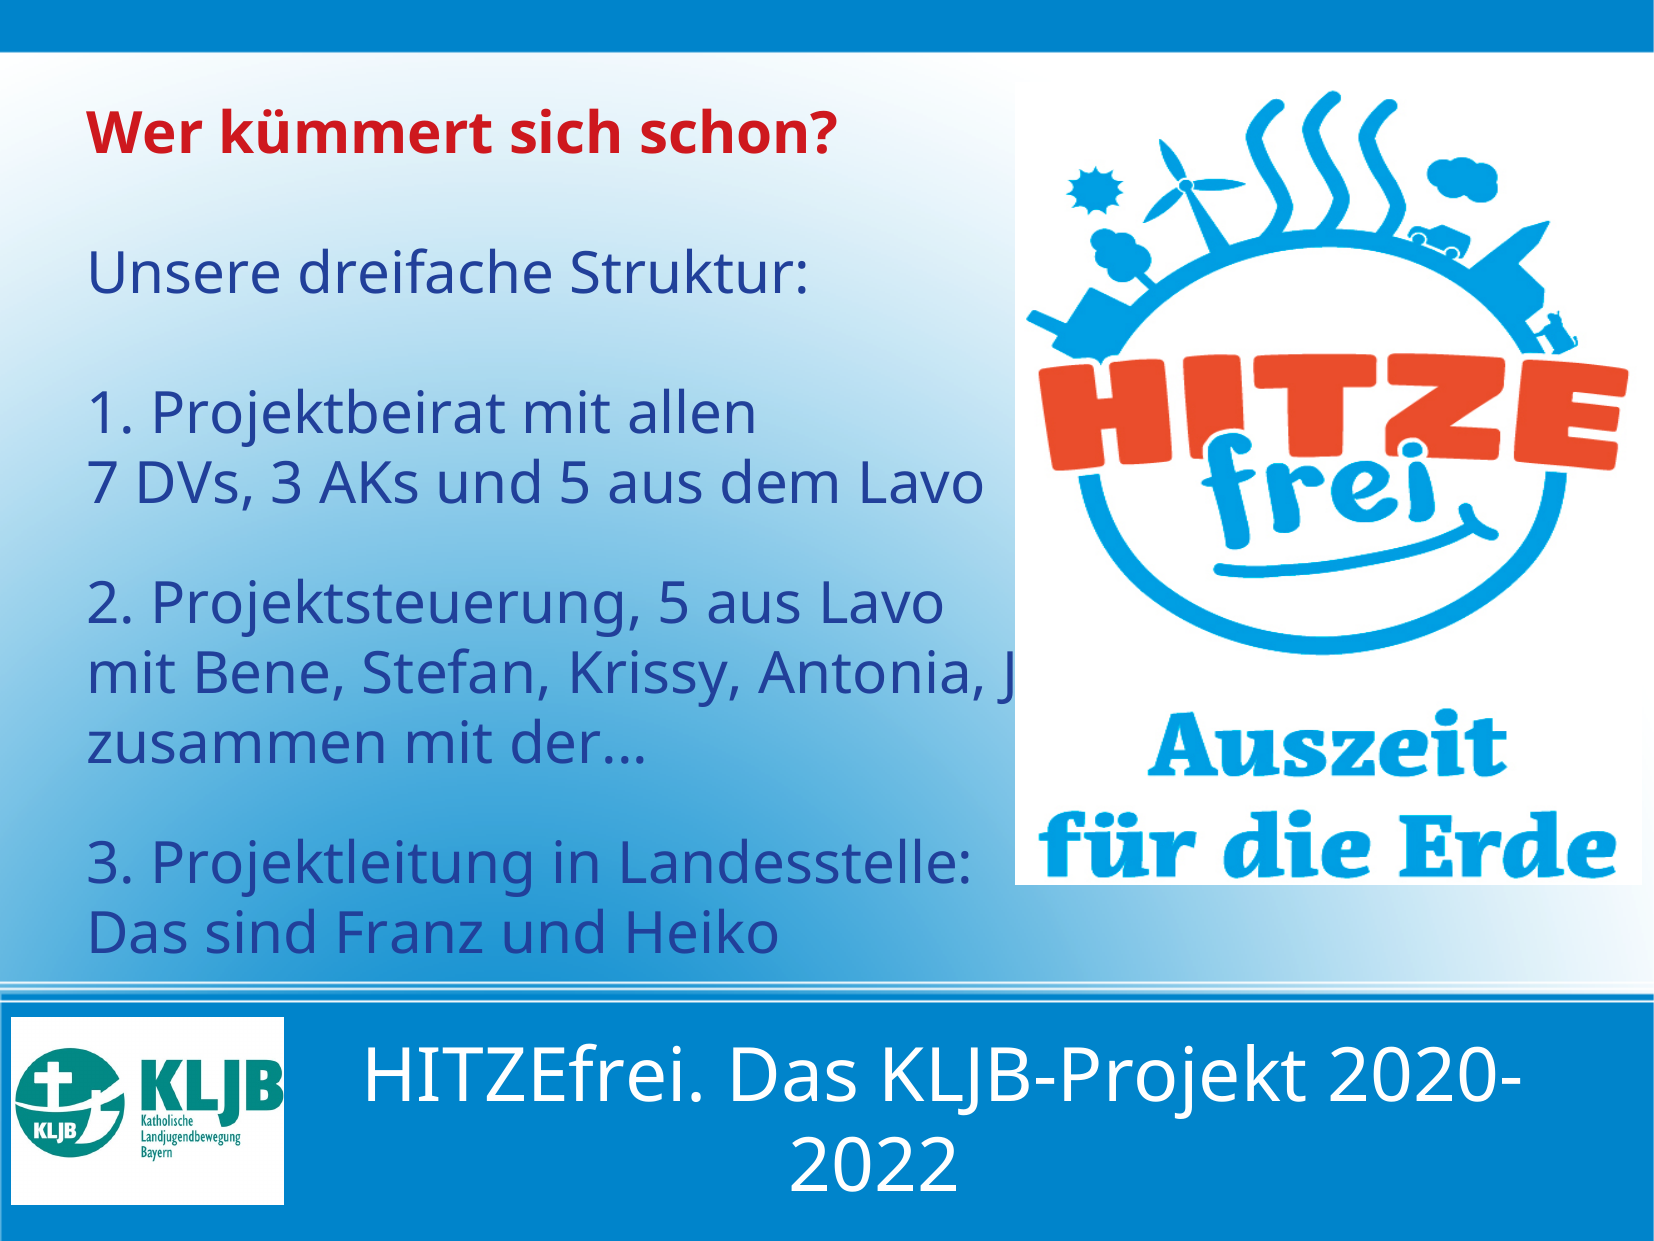

Wer kümmert sich schon?
Unsere dreifache Struktur:
1. Projektbeirat mit allen
7 DVs, 3 AKs und 5 aus dem Lavo
2. Projektsteuerung, 5 aus Lavo
mit Bene, Stefan, Krissy, Antonia, Julia
zusammen mit der...
3. Projektleitung in Landesstelle:
Das sind Franz und Heiko
# HITZEfrei. Das KLJB-Projekt 2020-2022